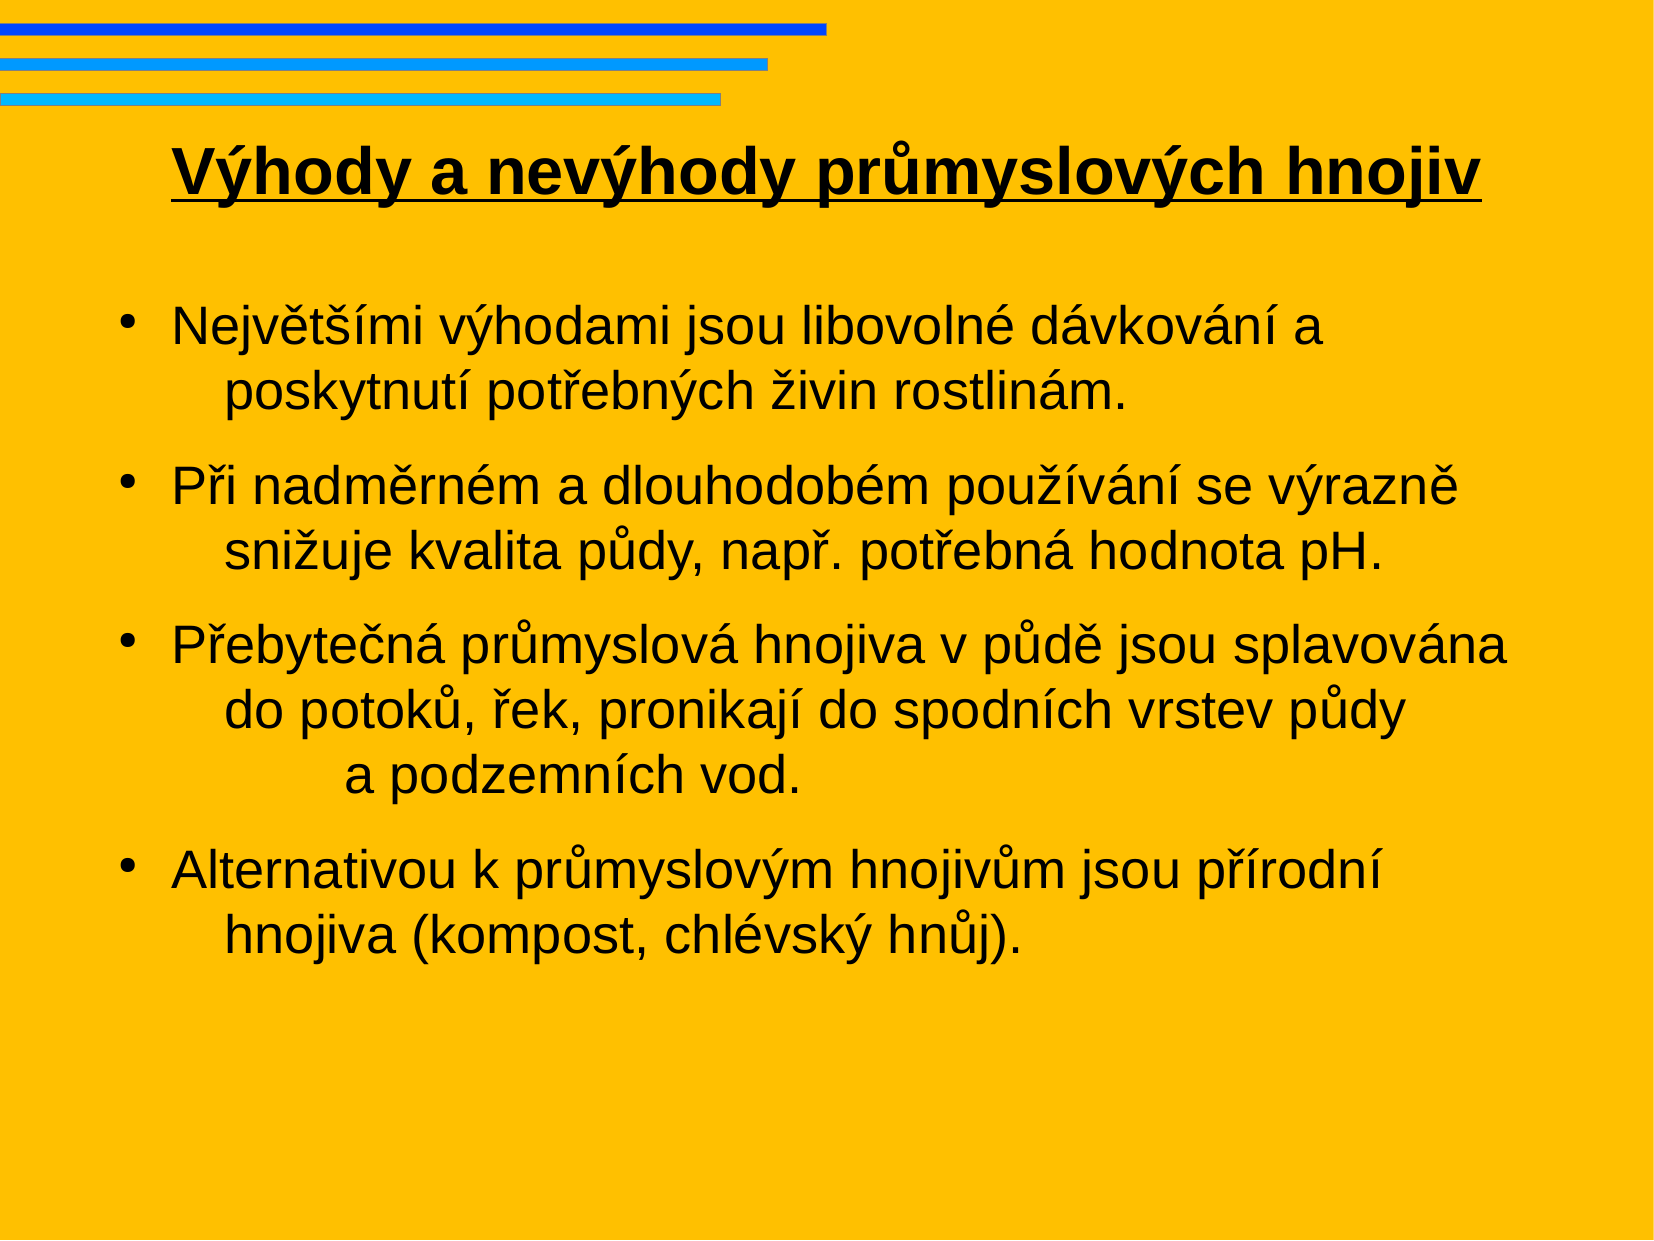

# Výhody a nevýhody průmyslových hnojiv
Největšími výhodami jsou libovolné dávkování a poskytnutí potřebných živin rostlinám.
Při nadměrném a dlouhodobém používání se výrazně snižuje kvalita půdy, např. potřebná hodnota pH.
Přebytečná průmyslová hnojiva v půdě jsou splavována do potoků, řek, pronikají do spodních vrstev půdy a podzemních vod.
Alternativou k průmyslovým hnojivům jsou přírodní hnojiva (kompost, chlévský hnůj).